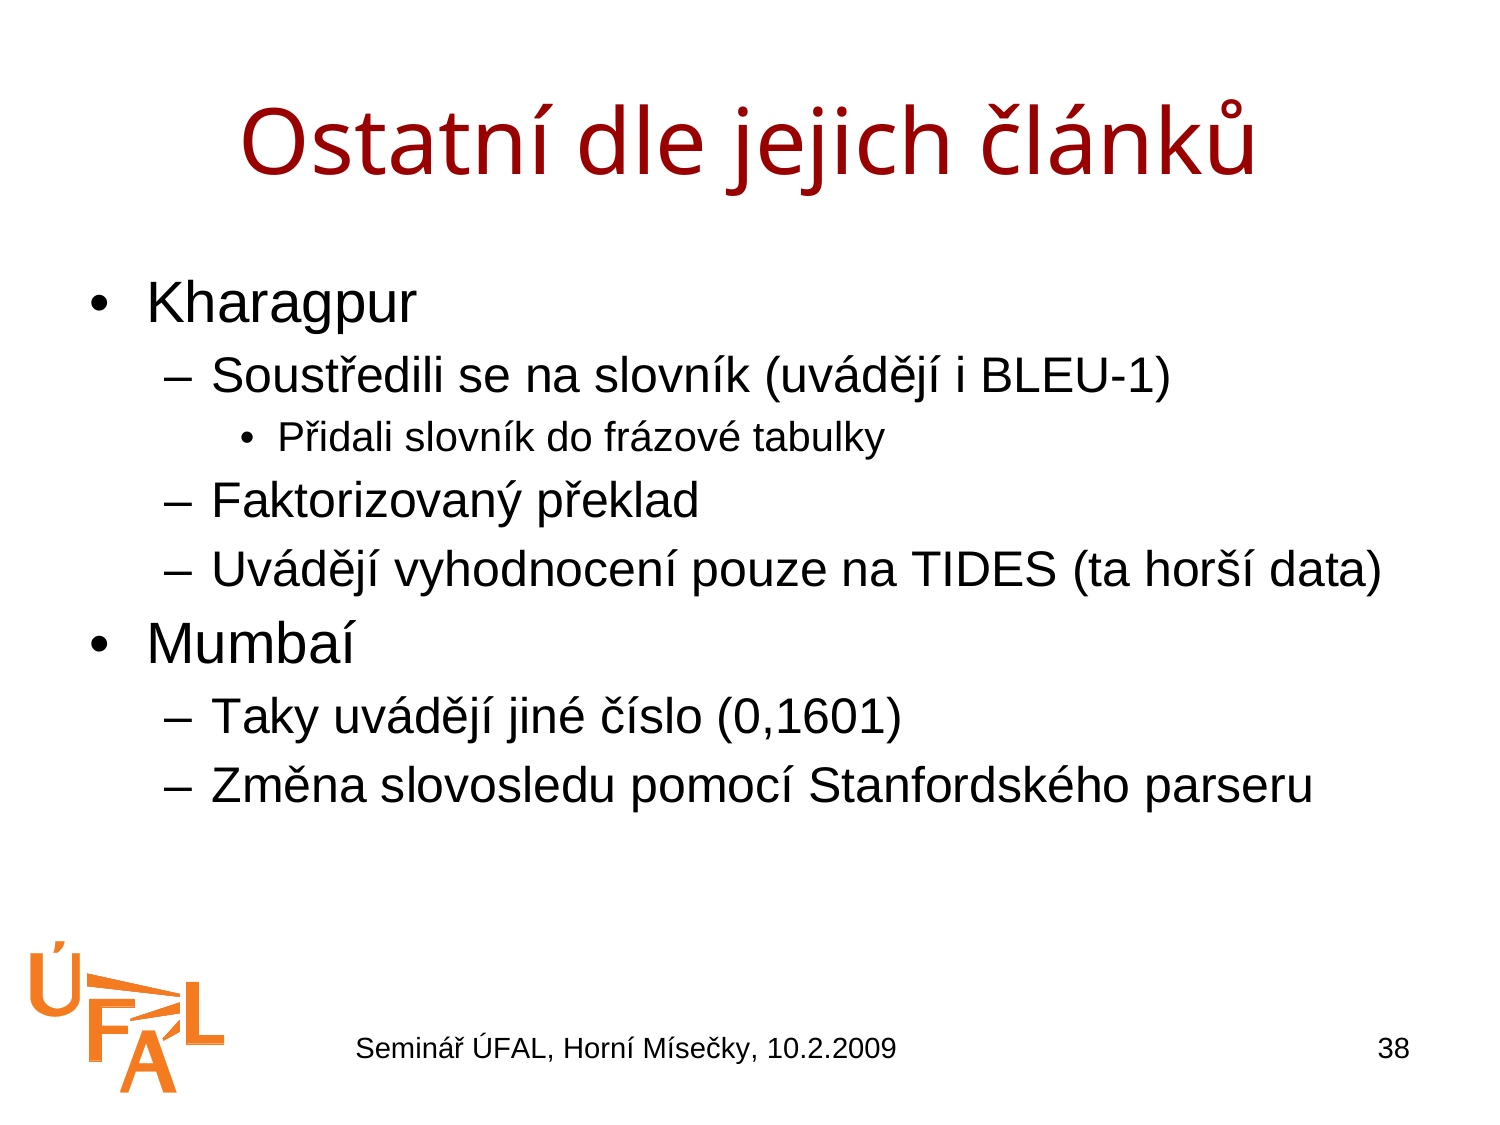

# Ostatní dle jejich článků
Kharagpur
Soustředili se na slovník (uvádějí i BLEU-1)
Přidali slovník do frázové tabulky
Faktorizovaný překlad
Uvádějí vyhodnocení pouze na TIDES (ta horší data)
Mumbaí
Taky uvádějí jiné číslo (0,1601)
Změna slovosledu pomocí Stanfordského parseru
Seminář ÚFAL, Horní Mísečky, 10.2.2009
38